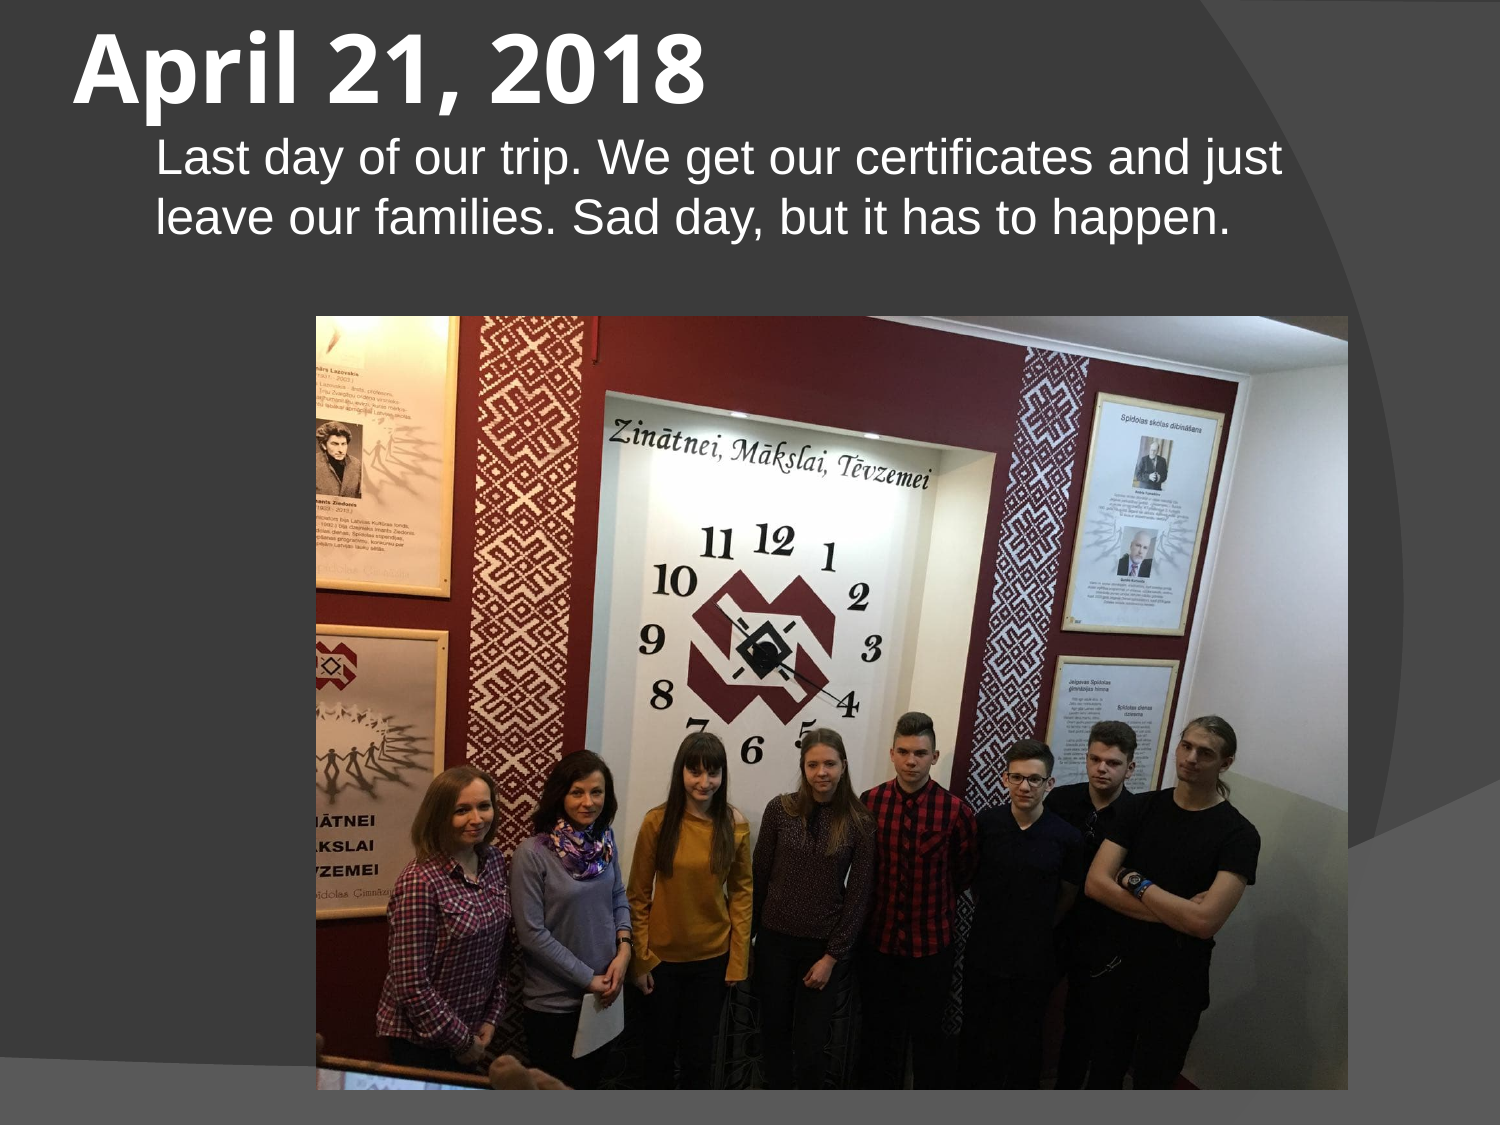

# April 21, 2018
Last day of our trip. We get our certificates and just leave our families. Sad day, but it has to happen.